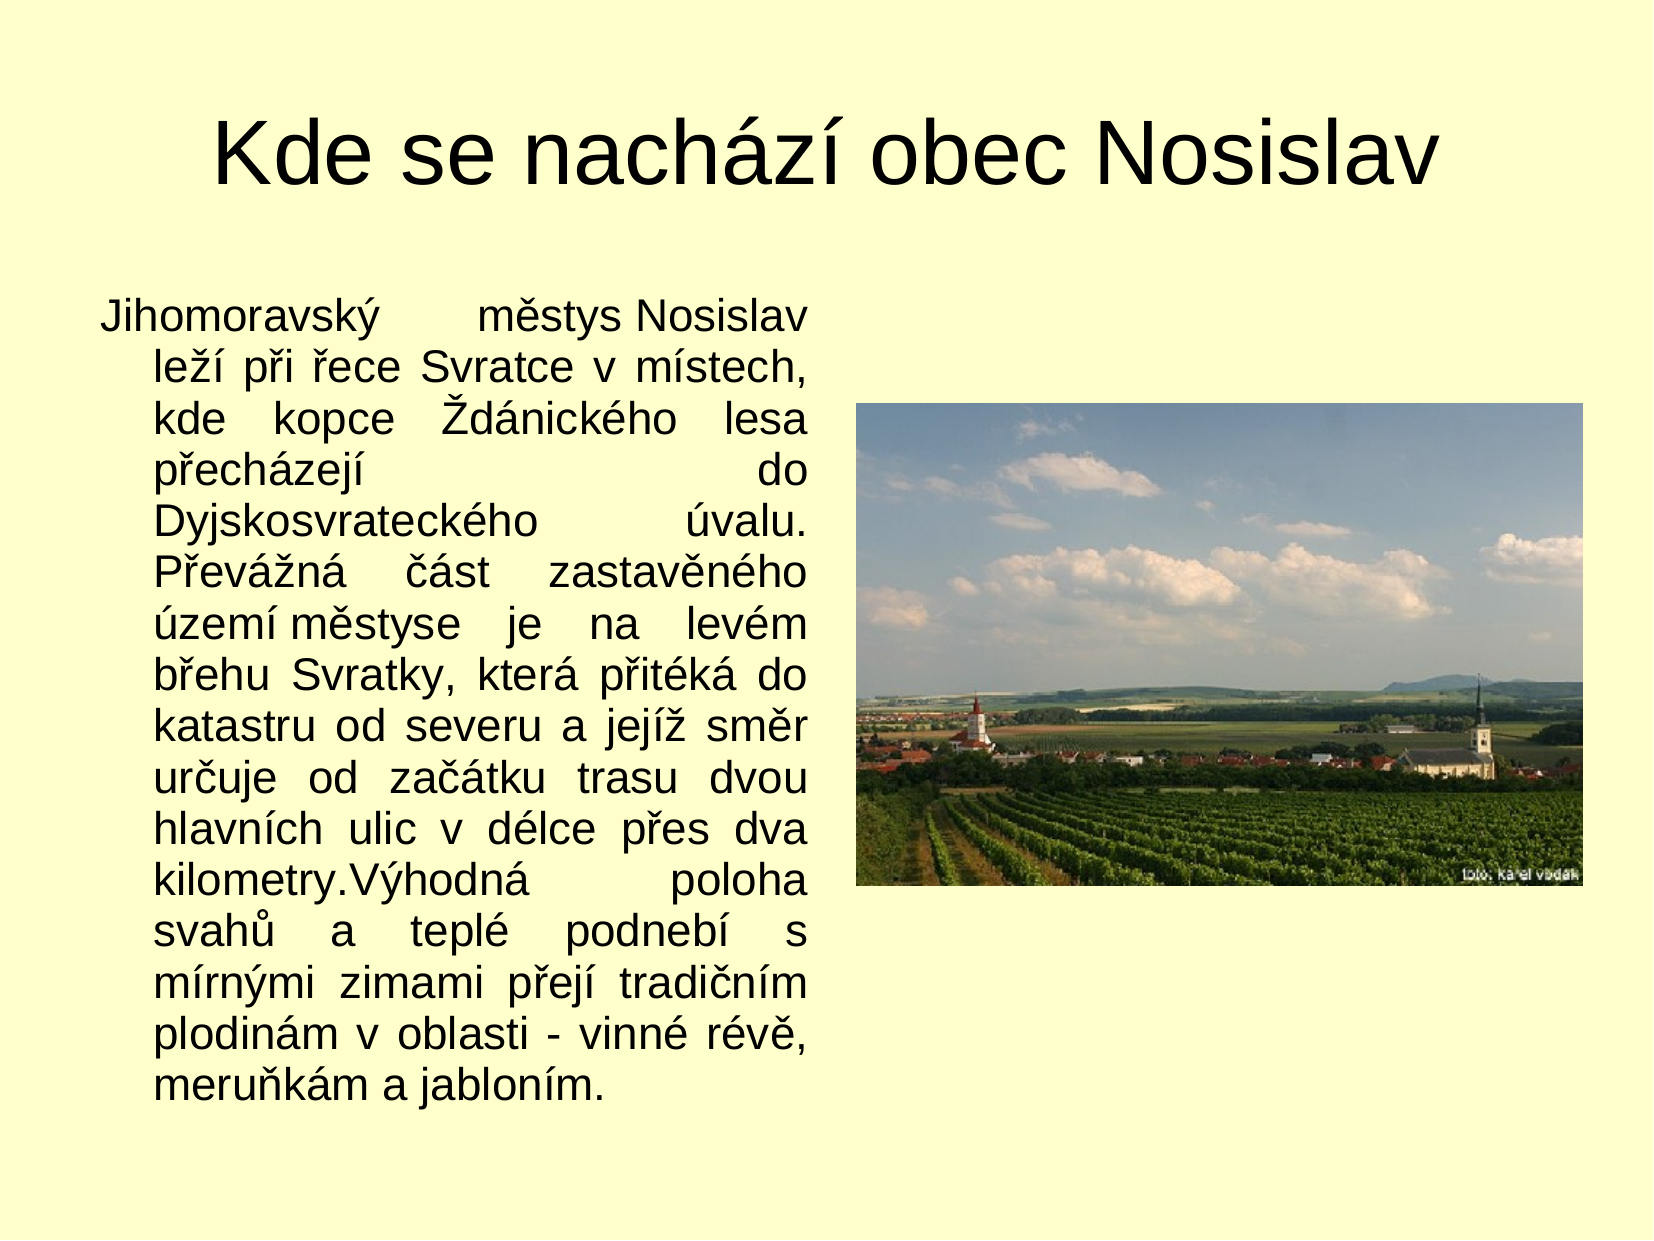

# Kde se nachází obec Nosislav
Jihomoravský městys Nosislav leží při řece Svratce v místech, kde kopce Ždánického lesa přecházejí do Dyjskosvrateckého úvalu. Převážná část zastavěného území městyse je na levém břehu Svratky, která přitéká do katastru od severu a jejíž směr určuje od začátku trasu dvou hlavních ulic v délce přes dva kilometry.Výhodná poloha svahů a teplé podnebí s mírnými zimami přejí tradičním plodinám v oblasti - vinné révě, meruňkám a jabloním.